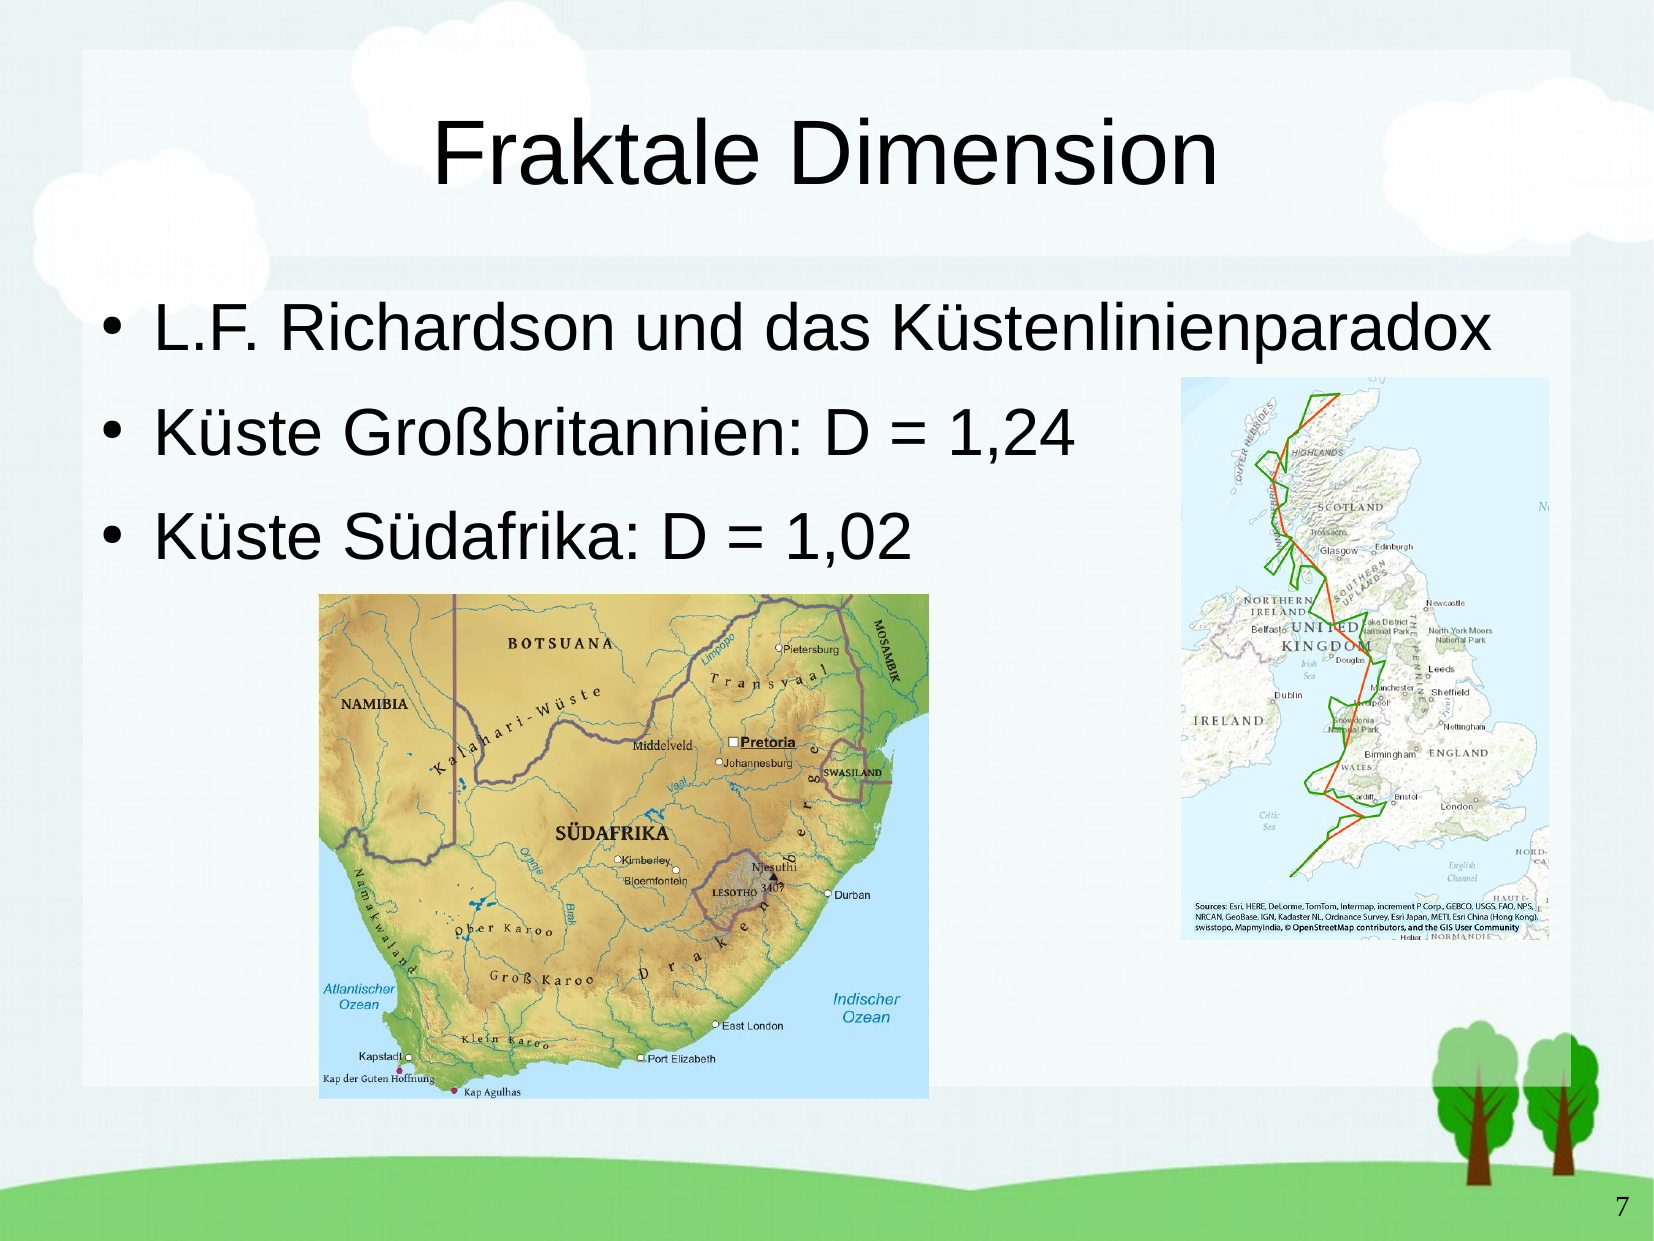

# Fraktale Dimension
L.F. Richardson und das Küstenlinienparadox
Küste Großbritannien: D = 1,24
Küste Südafrika: D = 1,02
7